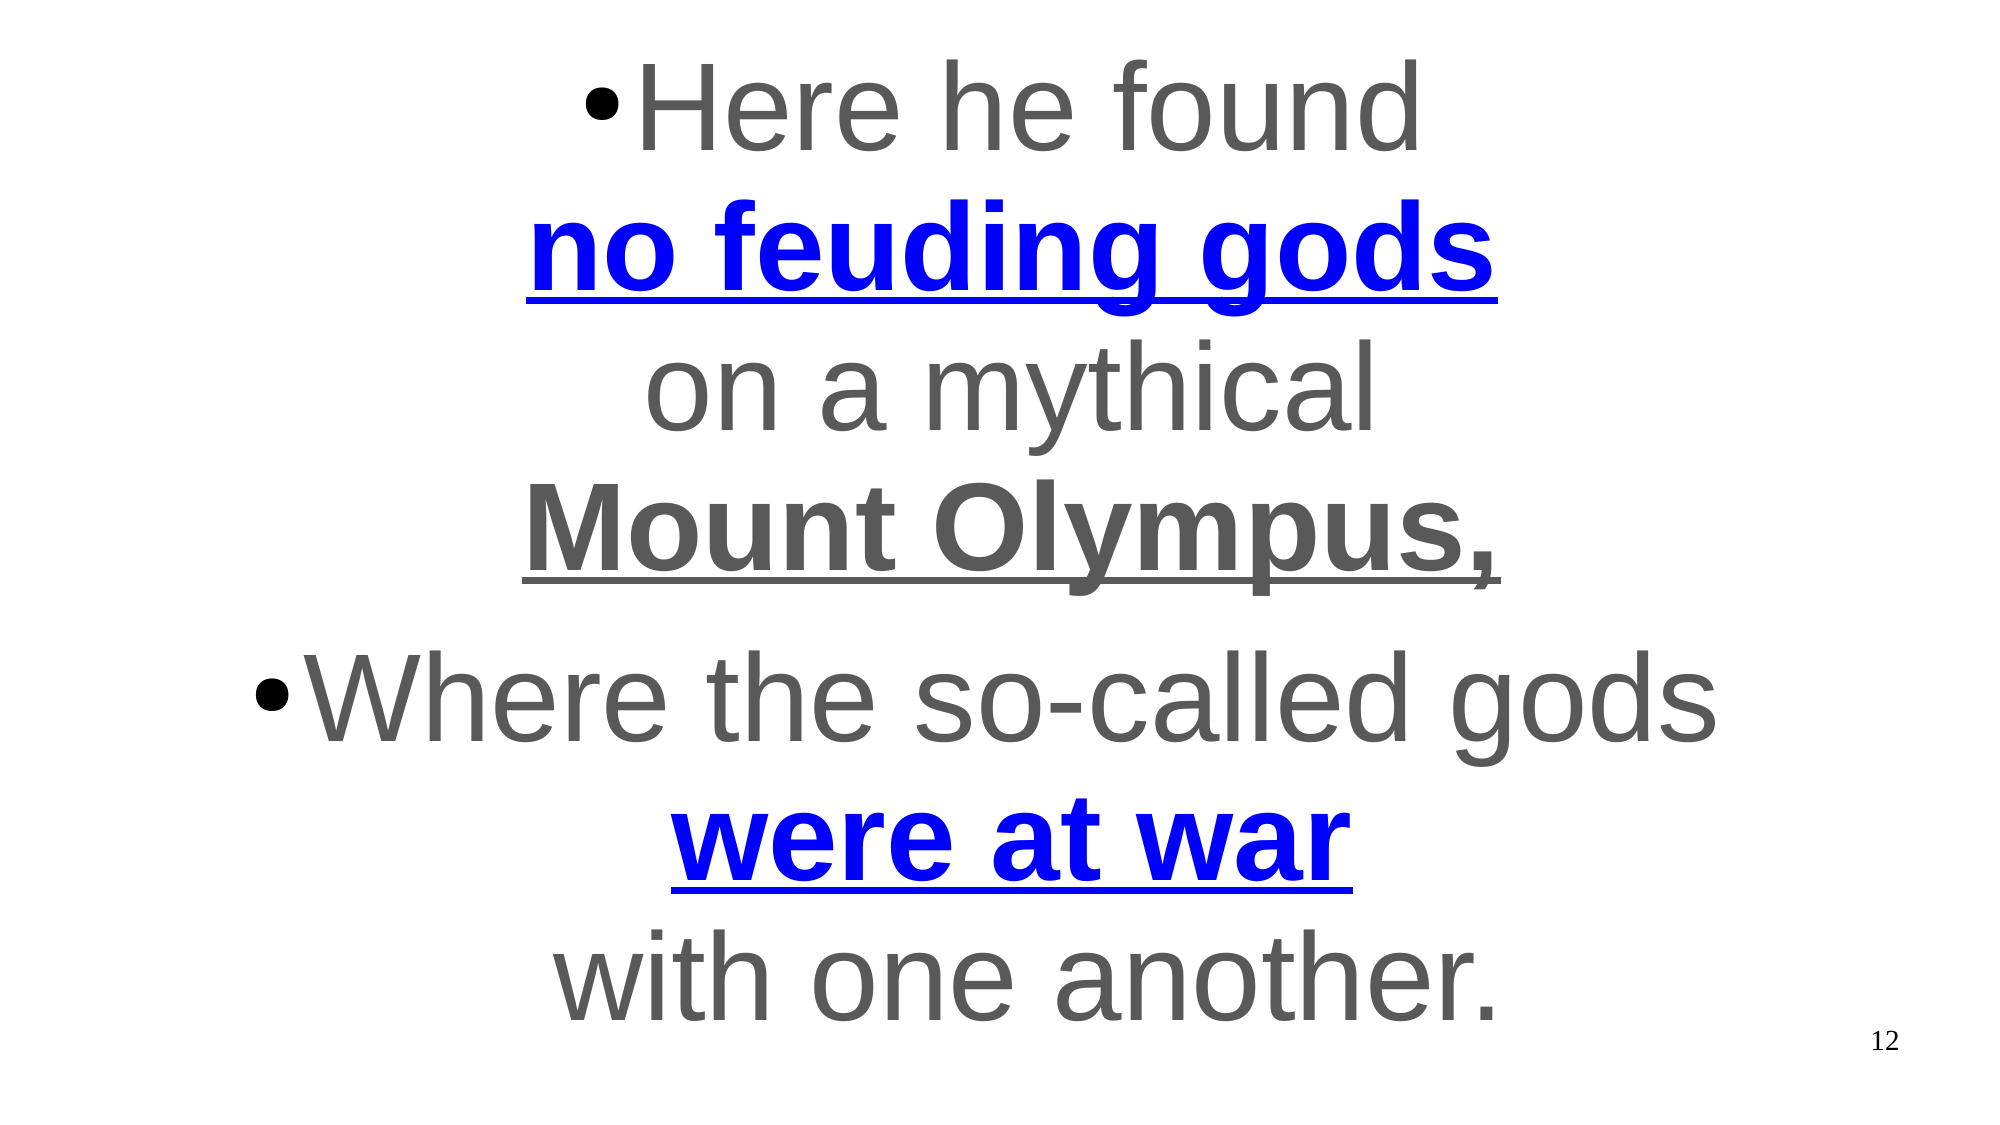

# Here he found no feuding gods on a mythical Mount Olympus,
Where the so-called gods
were at war
with one another.
12